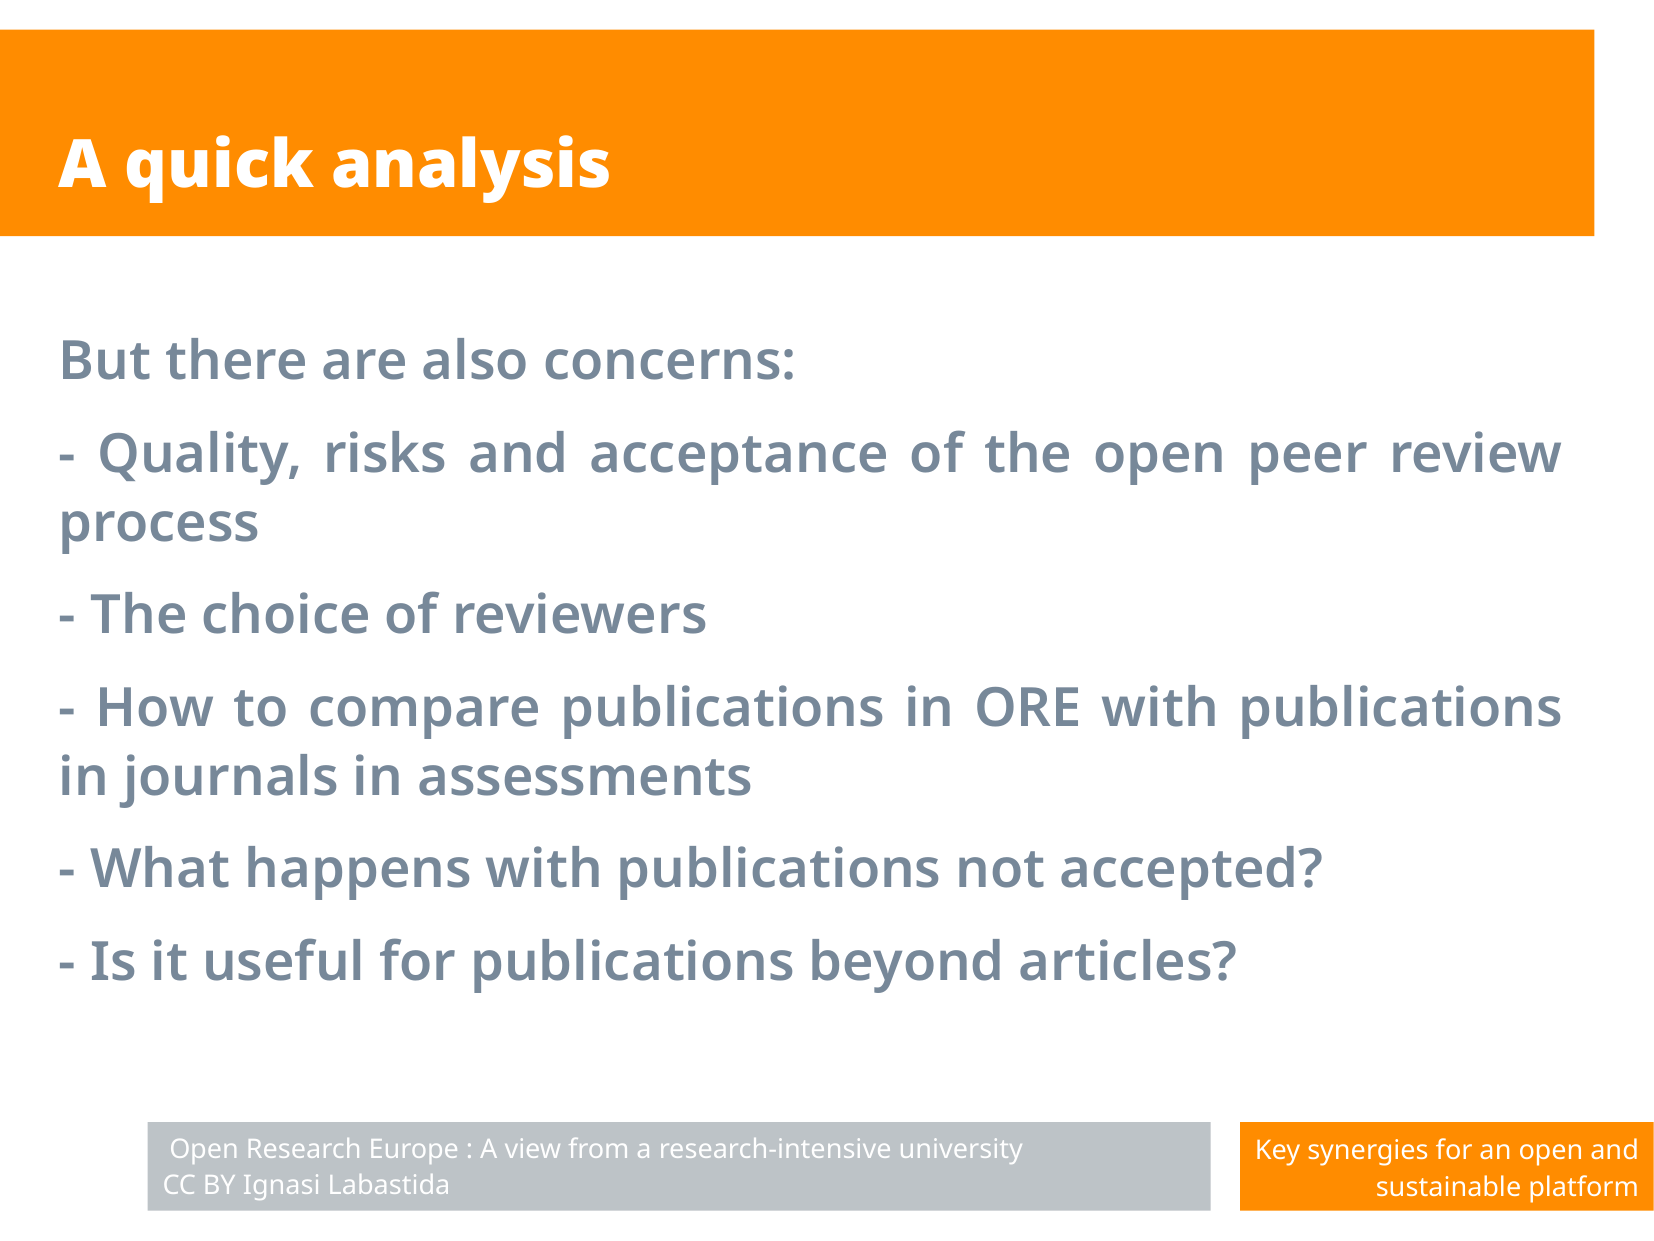

# A quick analysis
But there are also concerns:
- Quality, risks and acceptance of the open peer review process
- The choice of reviewers
- How to compare publications in ORE with publications in journals in assessments
- What happens with publications not accepted?
- Is it useful for publications beyond articles?